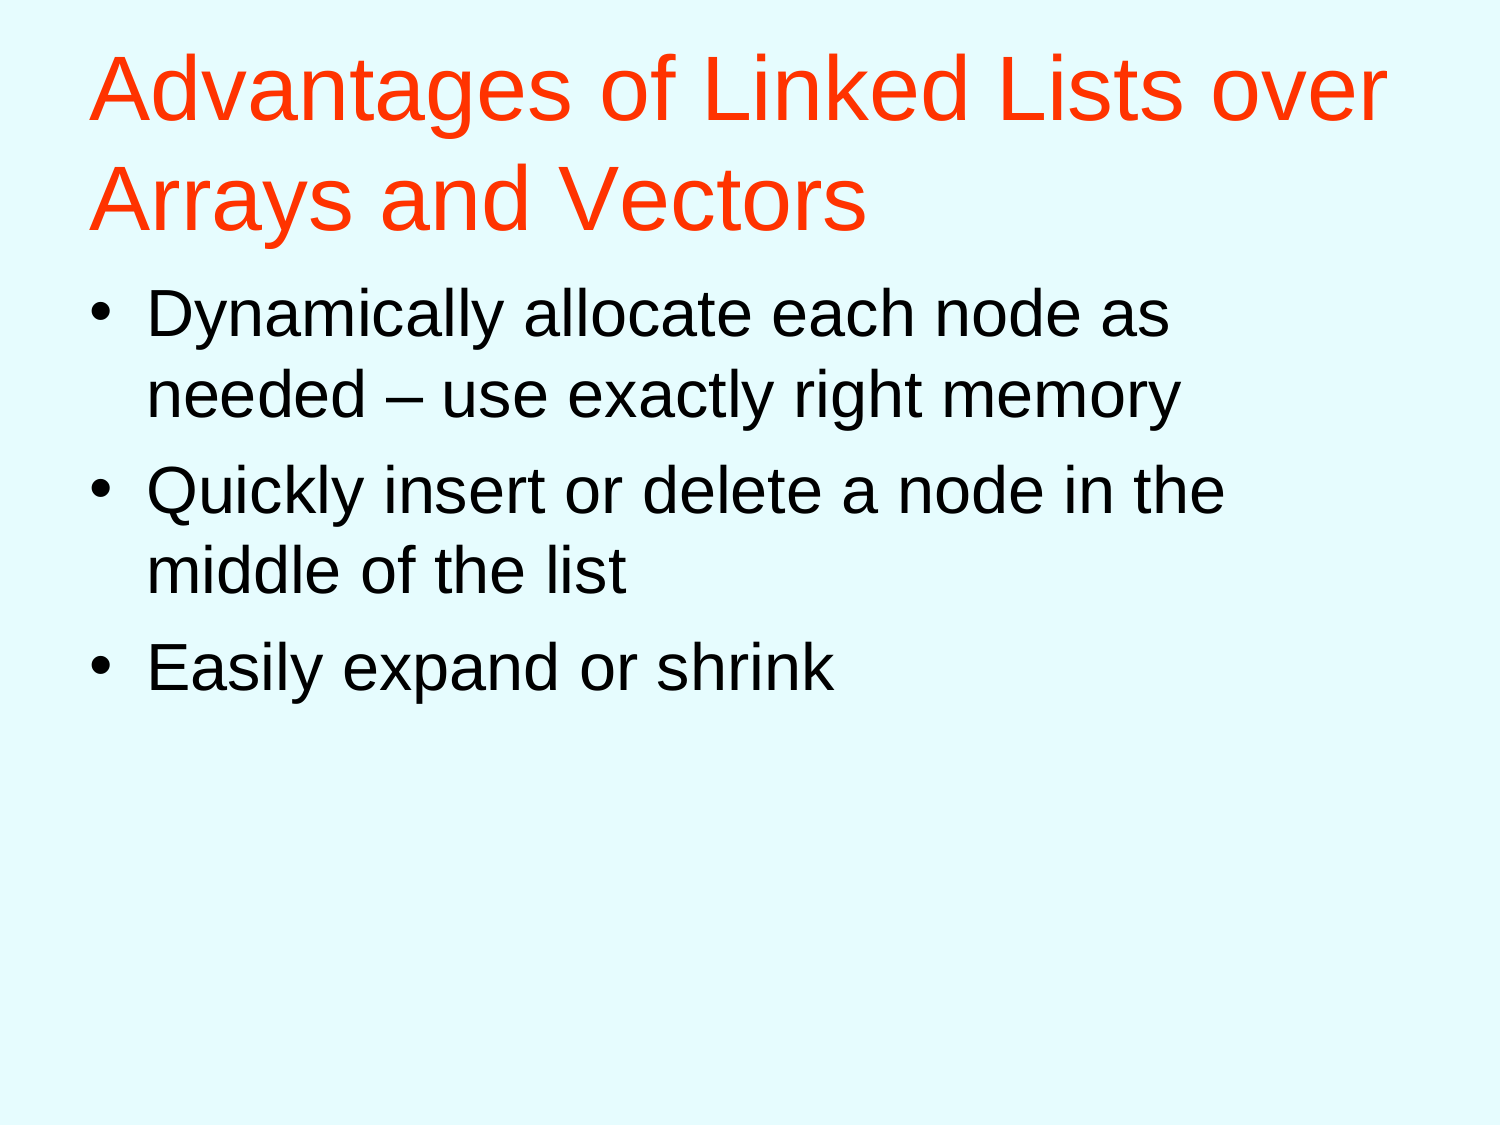

# Advantages of Linked Lists over Arrays and Vectors
Dynamically allocate each node as needed – use exactly right memory
Quickly insert or delete a node in the middle of the list
Easily expand or shrink